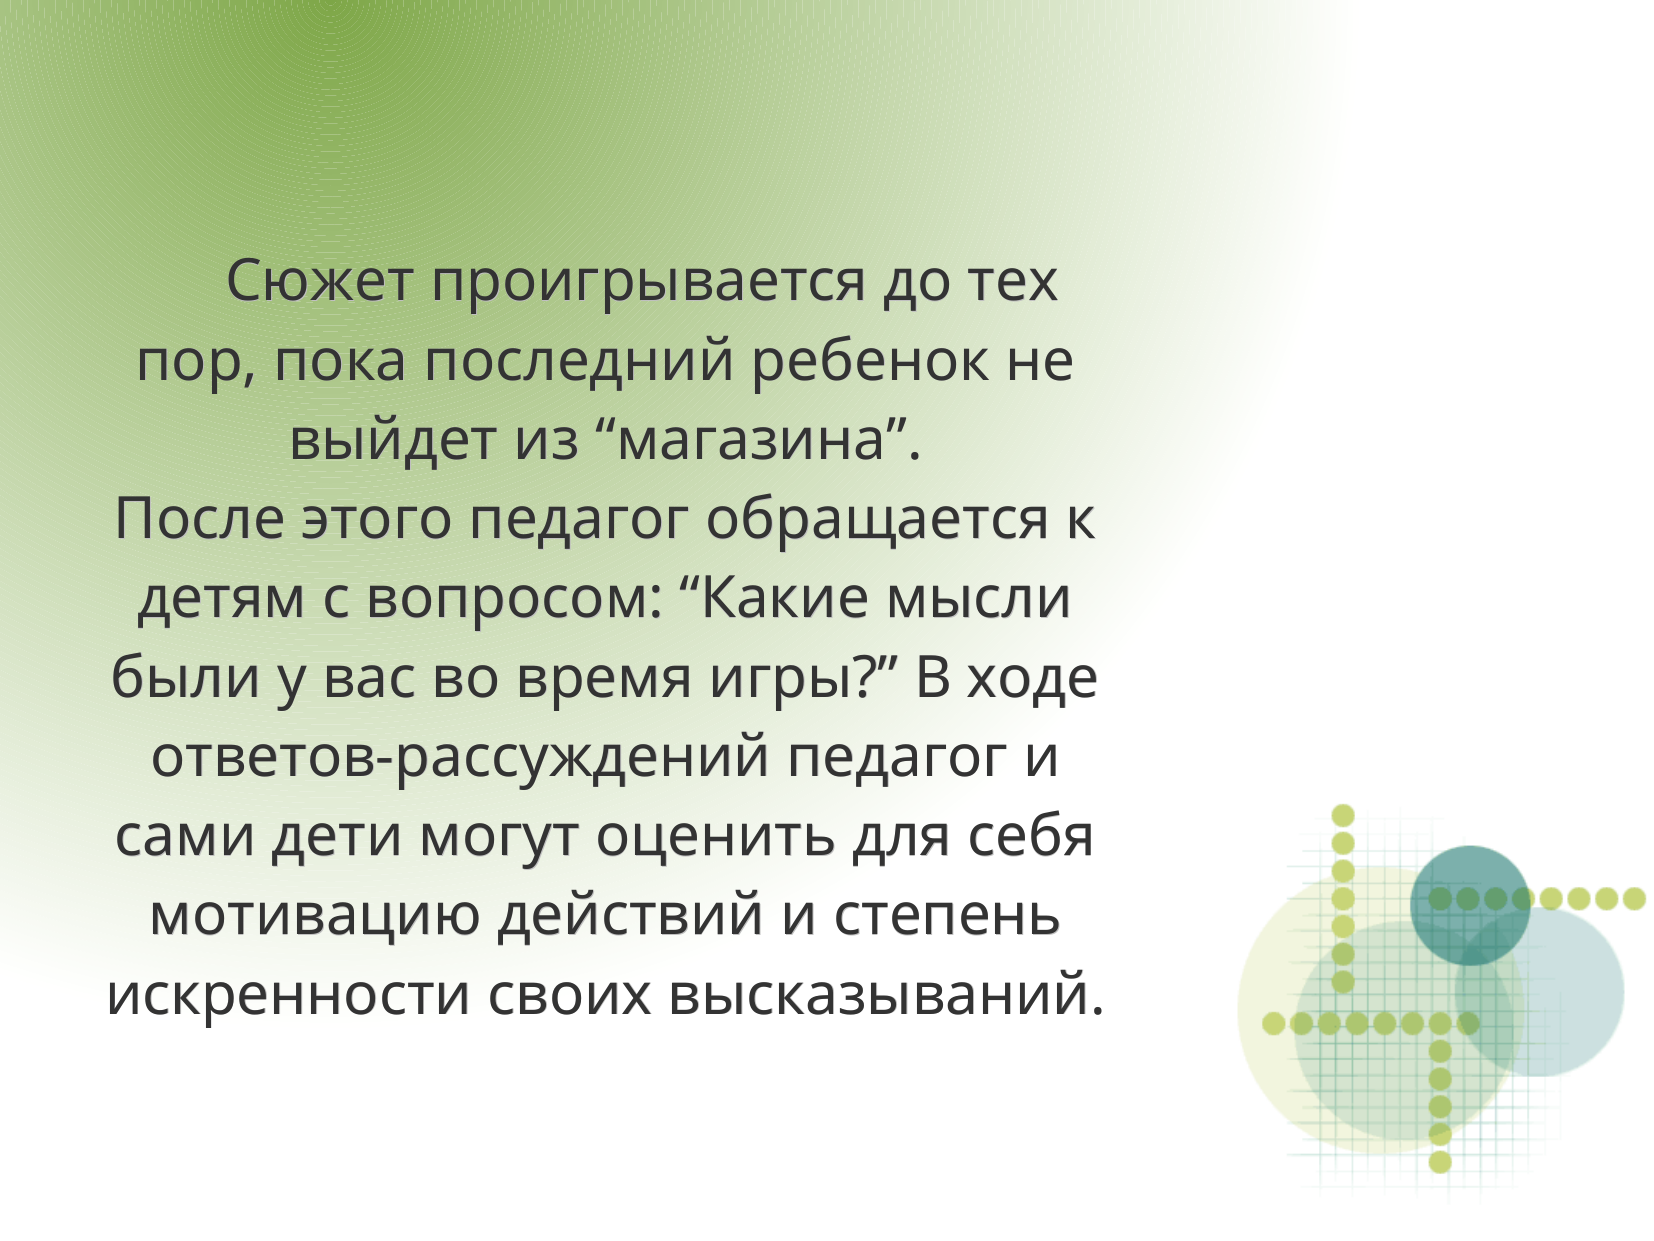

# Сюжет проигрывается до тех пор, пока последний ребенок не выйдет из “магазина”. После этого педагог обращается к детям с вопросом: “Какие мысли были у вас во время игры?” В ходе ответов-рассуждений педагог и сами дети могут оценить для себя мотивацию действий и степень искренности своих высказываний.